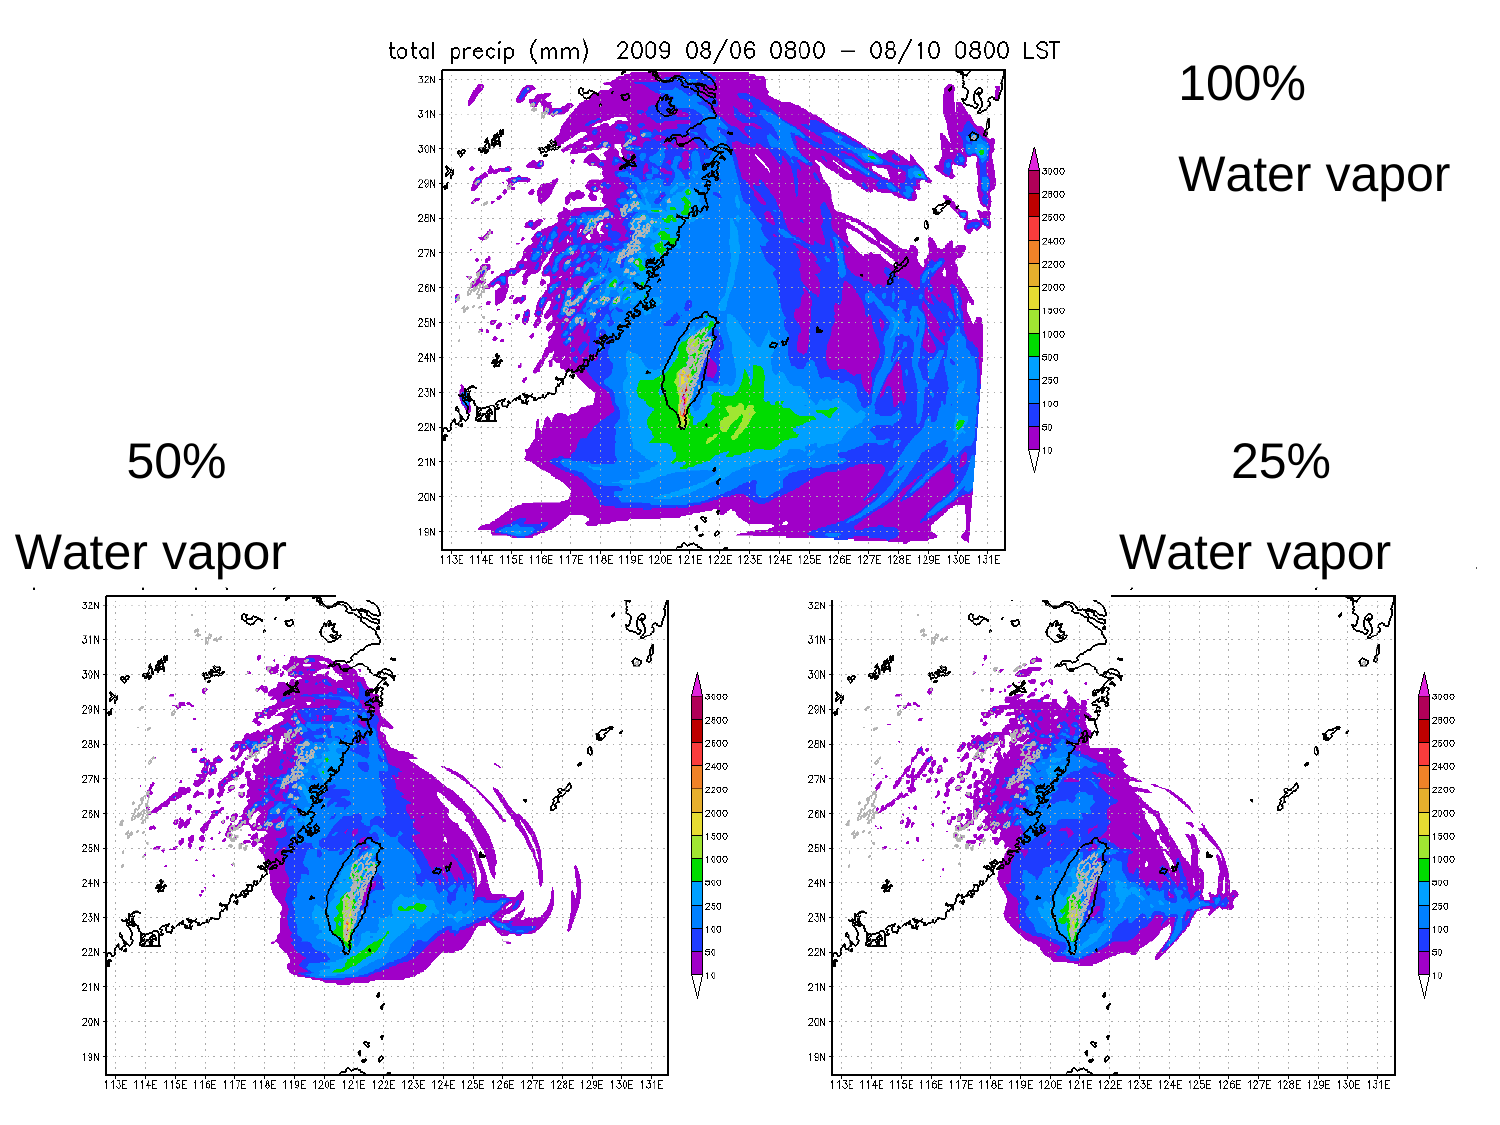

100%
Water vapor
 50%
Water vapor
 25%
Water vapor